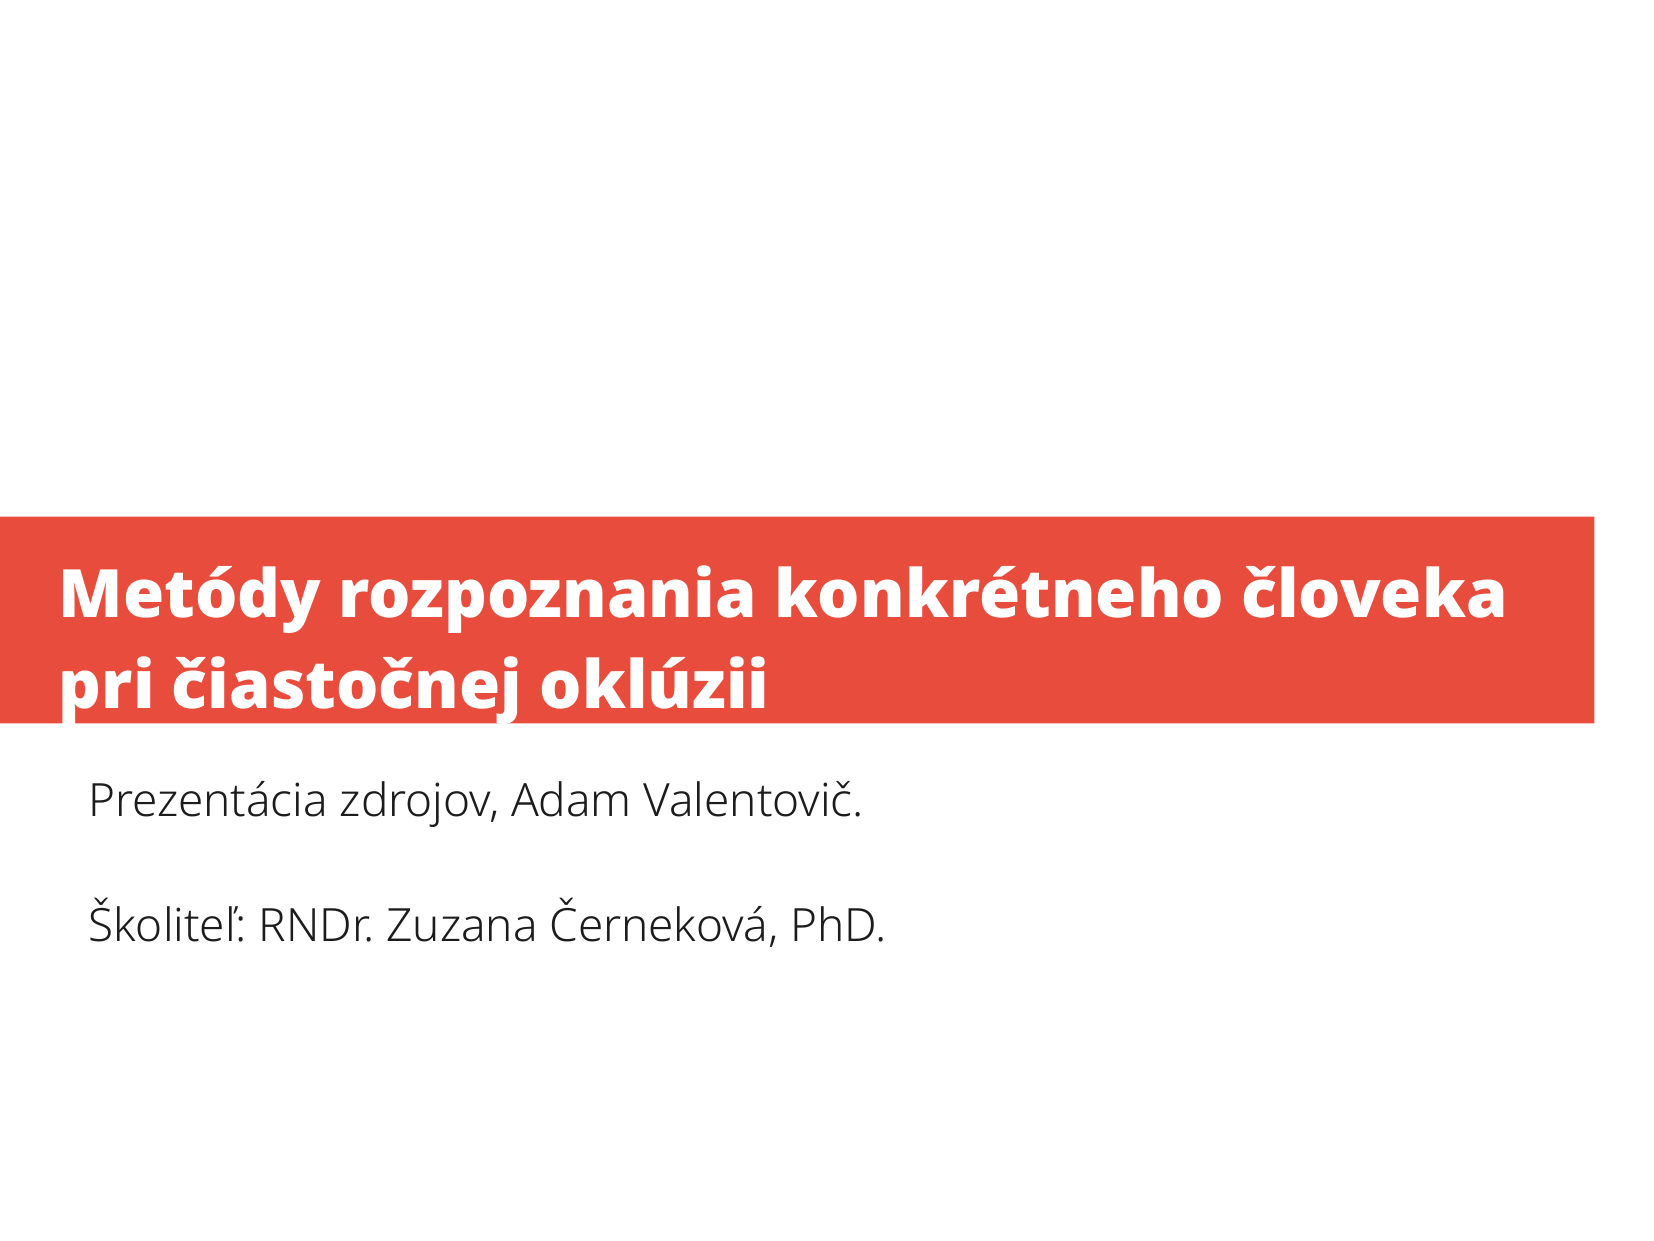

# Metódy rozpoznania konkrétneho človeka pri čiastočnej oklúzii
Prezentácia zdrojov, Adam Valentovič.
Školiteľ: RNDr. Zuzana Černeková, PhD.